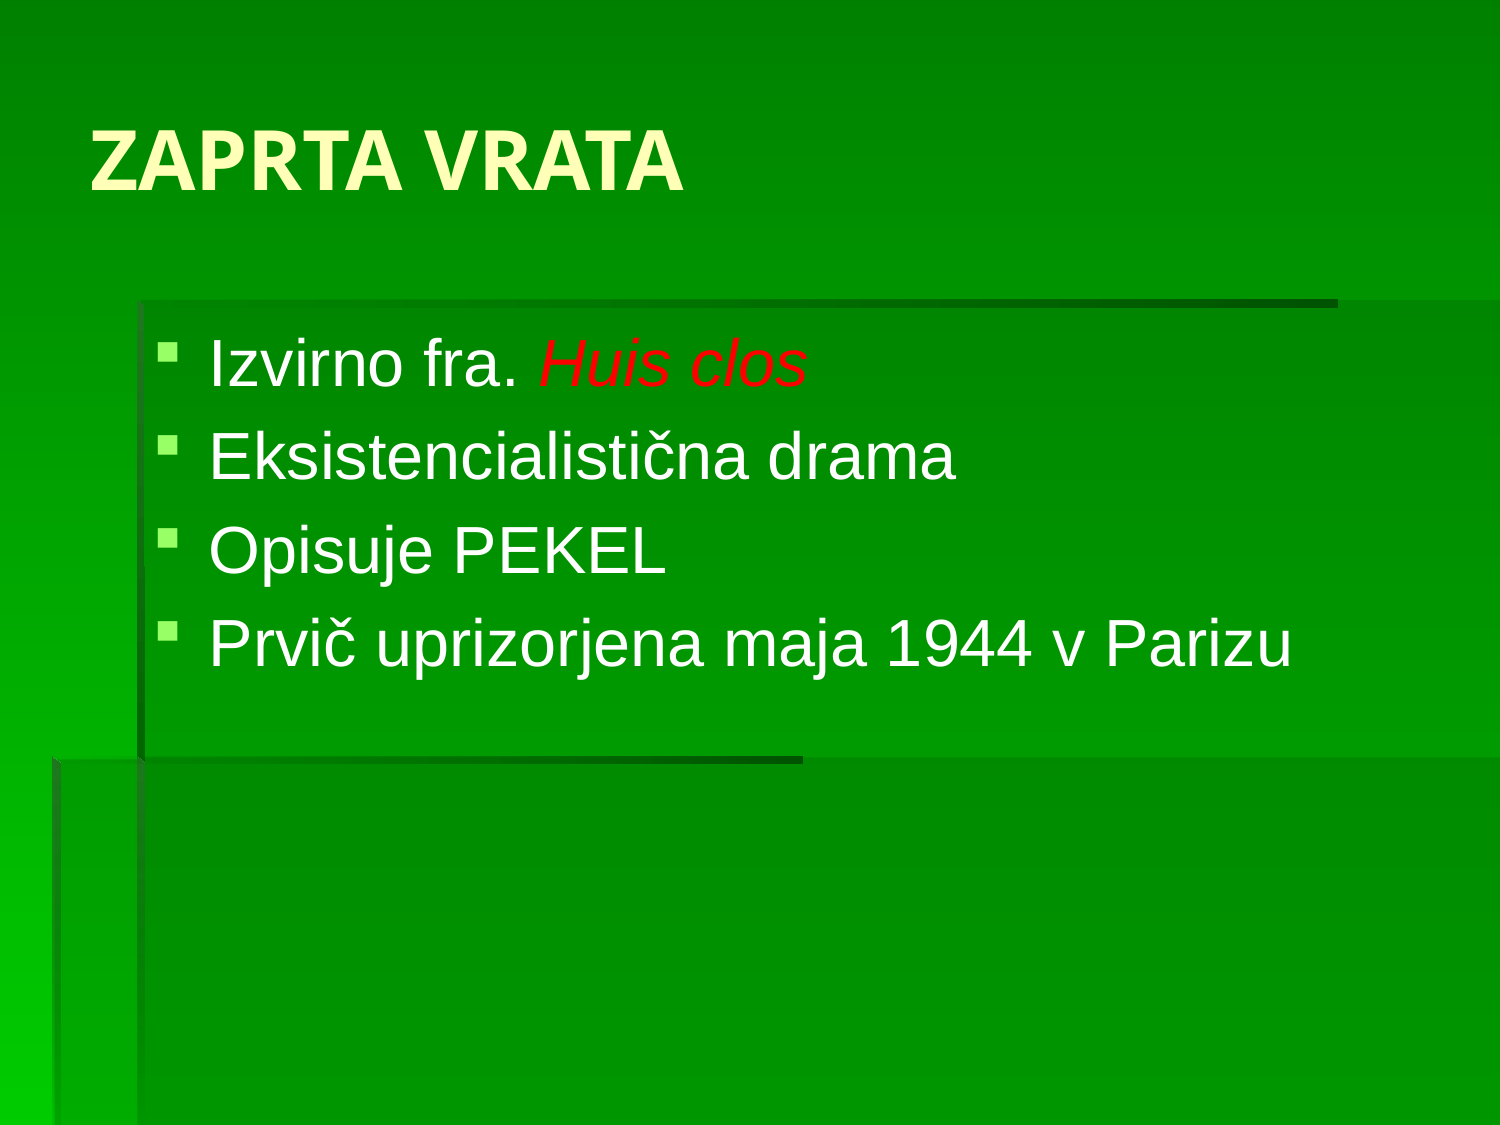

# ZAPRTA VRATA
Izvirno fra. Huis clos
Eksistencialistična drama
Opisuje PEKEL
Prvič uprizorjena maja 1944 v Parizu